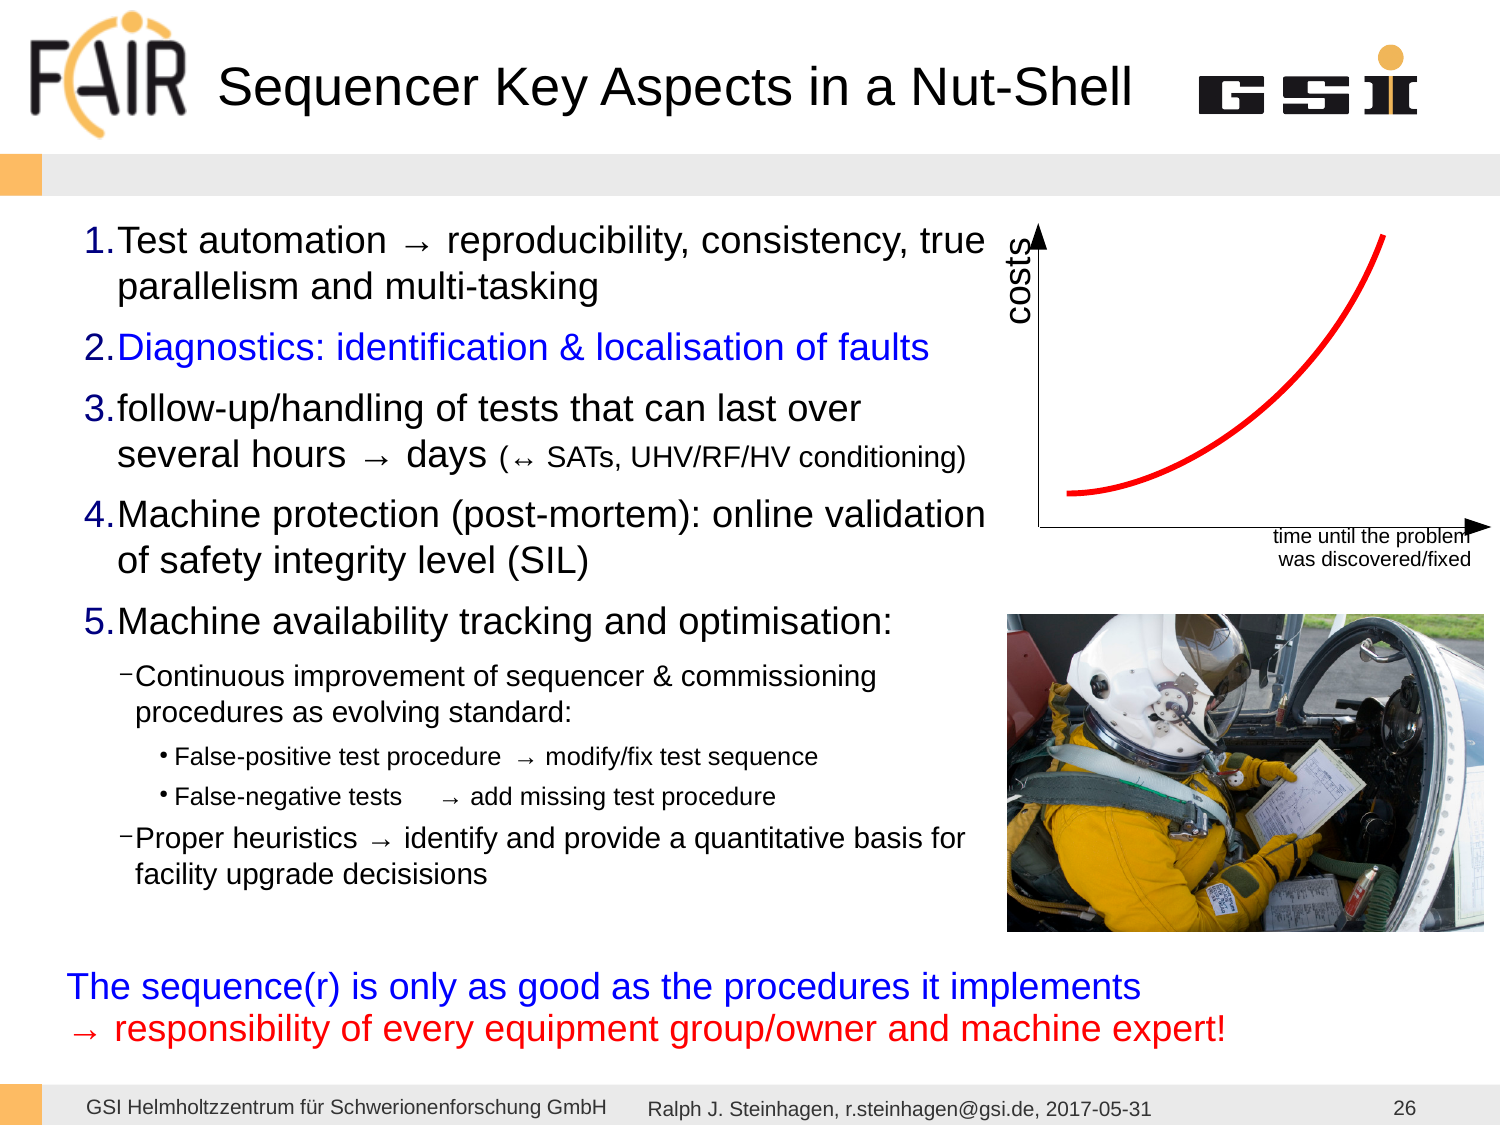

# Sequencer Key Aspects in a Nut-Shell
Test automation → reproducibility, consistency, true parallelism and multi-tasking
Diagnostics: identification & localisation of faults
follow-up/handling of tests that can last over several hours → days (↔ SATs, UHV/RF/HV conditioning)
Machine protection (post-mortem): online validation of safety integrity level (SIL)
Machine availability tracking and optimisation:
Continuous improvement of sequencer & commissioning procedures as evolving standard:
False-positive test procedure 	→ modify/fix test sequence
False-negative tests 			→ add missing test procedure
Proper heuristics → identify and provide a quantitative basis for facility upgrade decisisions
costs
time until the problem
was discovered/fixed
The sequence(r) is only as good as the procedures it implements → responsibility of every equipment group/owner and machine expert!